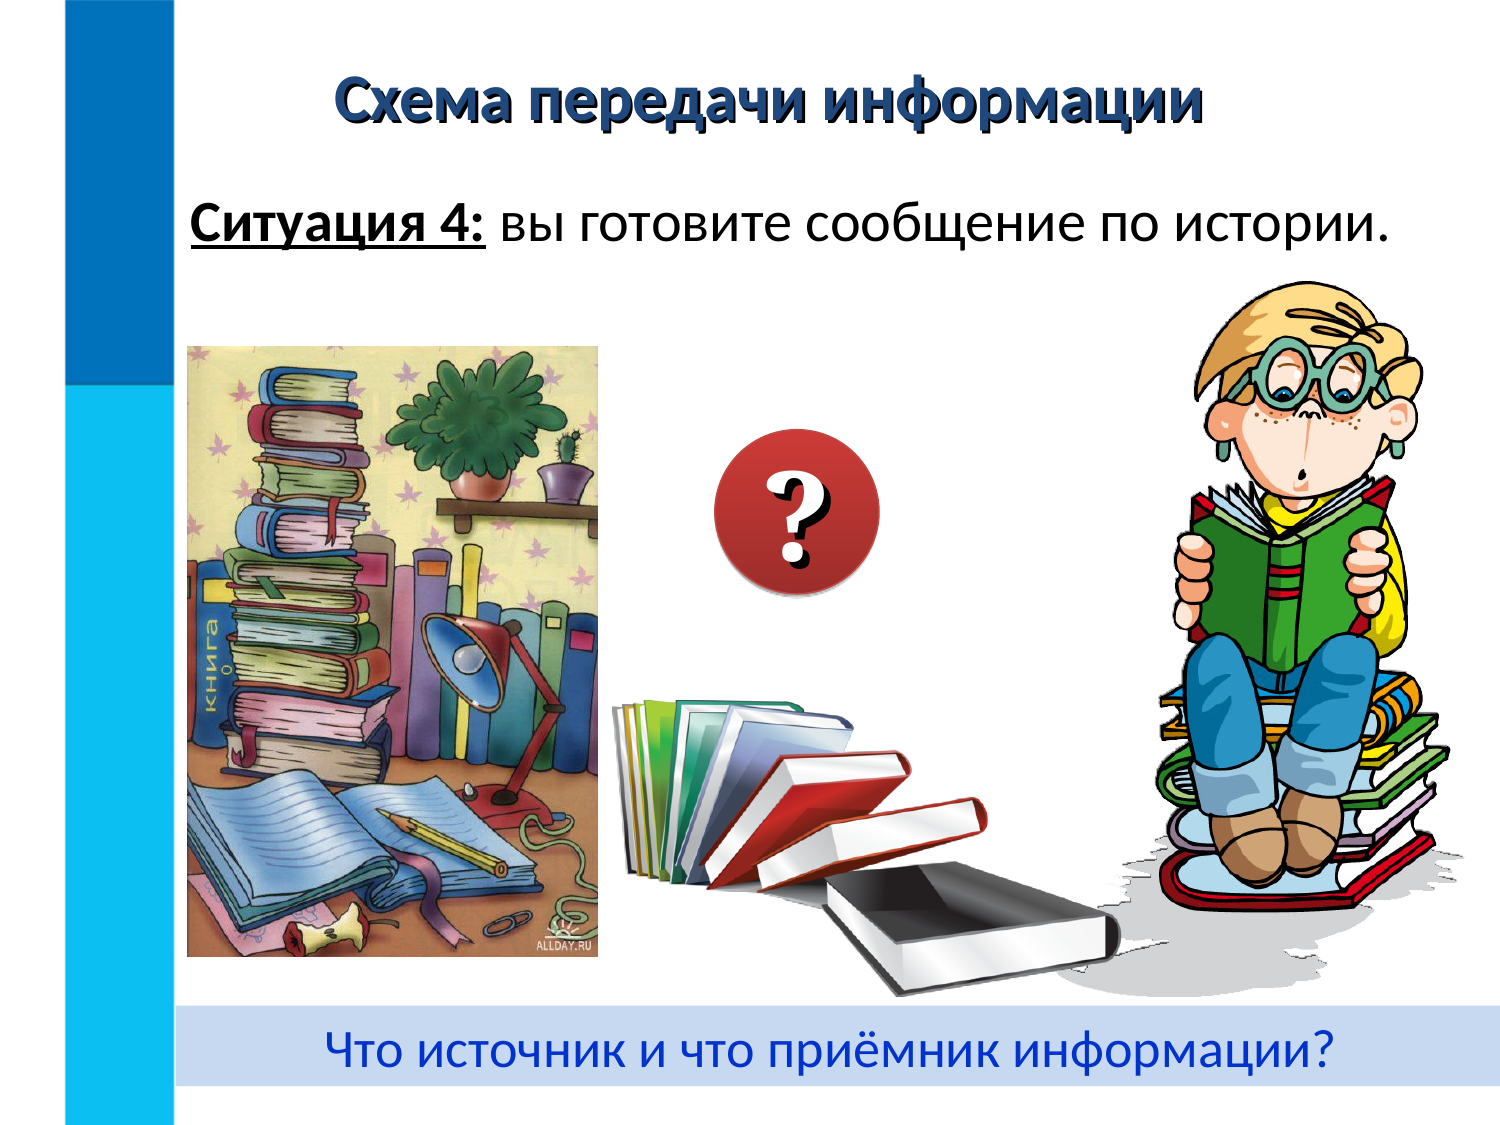

# Схема передачи информации
Ситуация 4: вы готовите сообщение по истории.
?
Что источник и что приёмник информации?